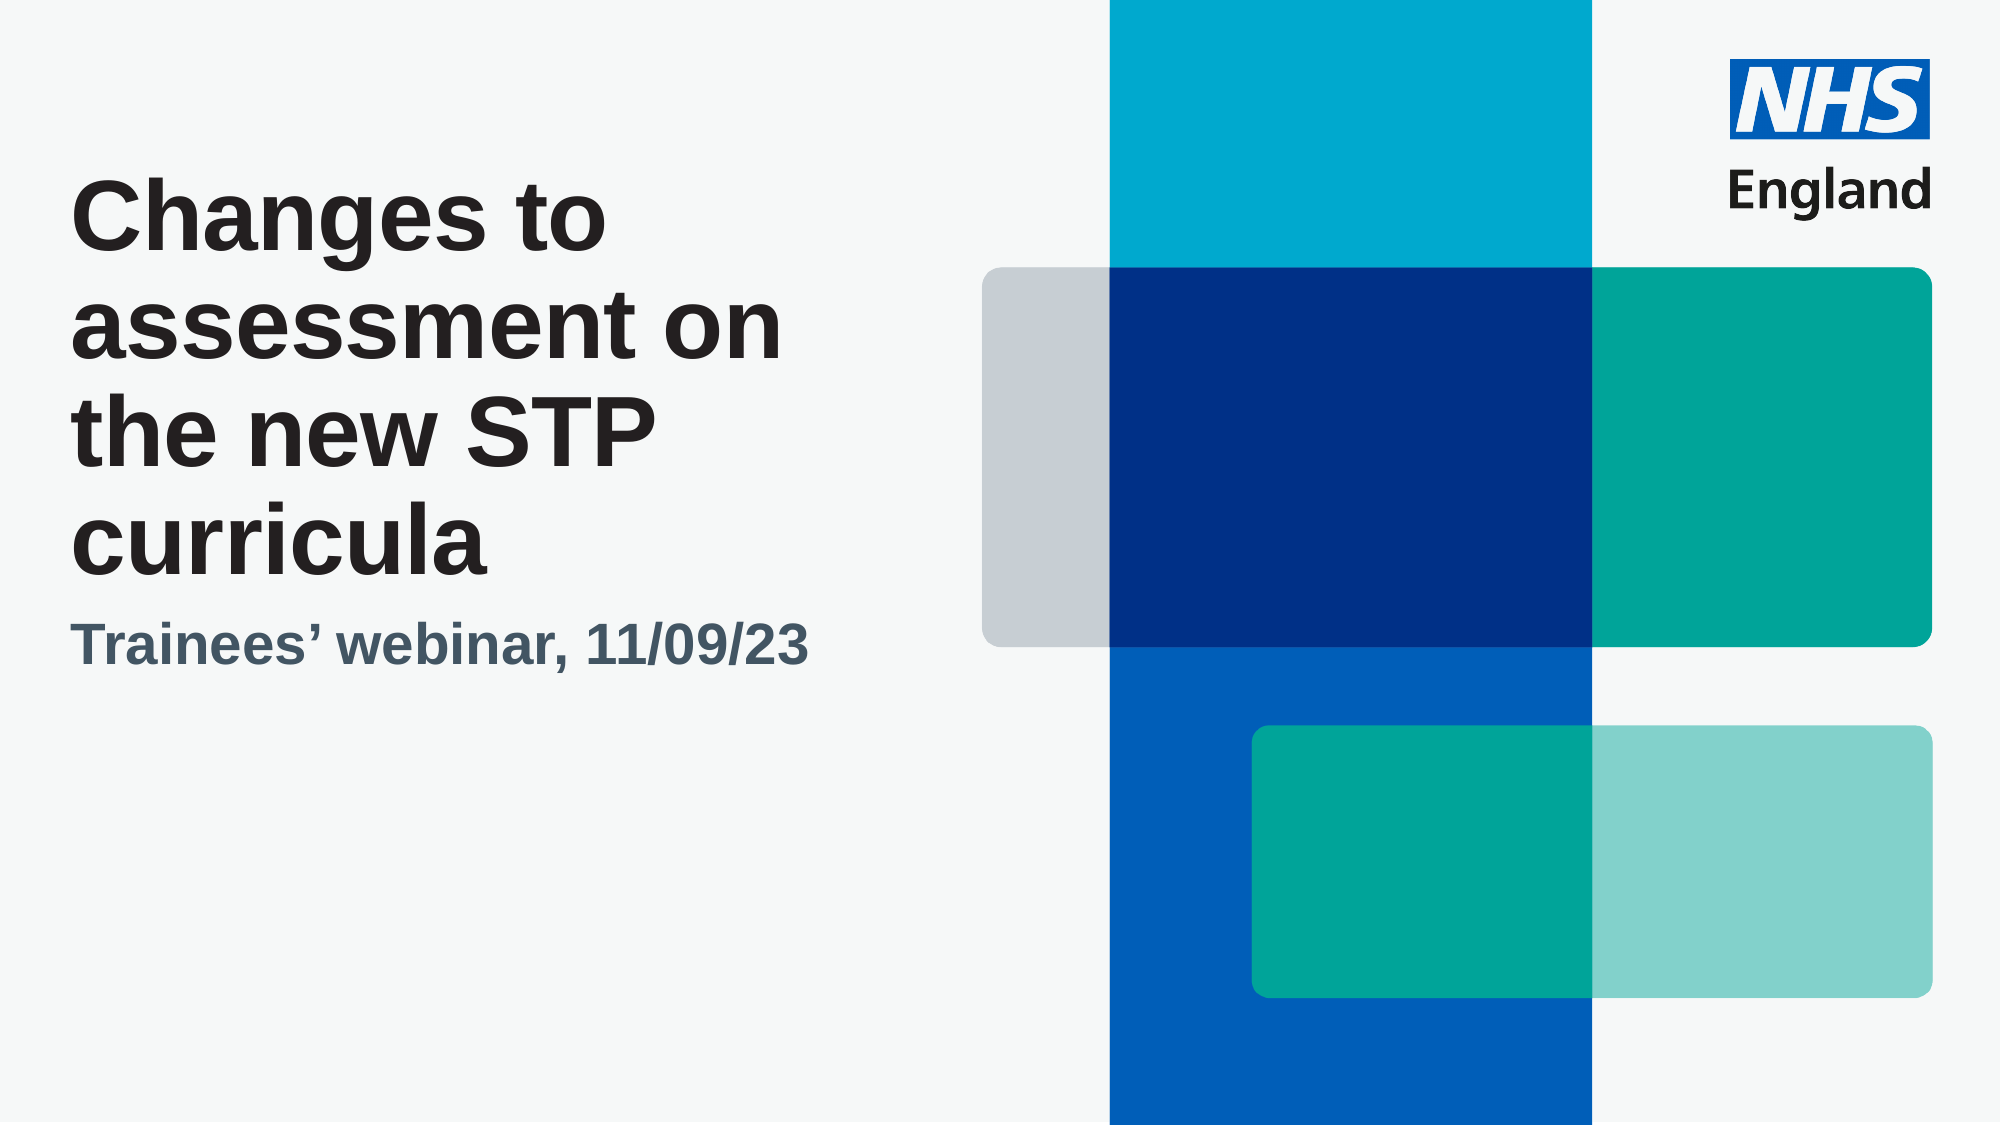

# Changes to assessment on the new STP curricula
Trainees’ webinar, 11/09/23